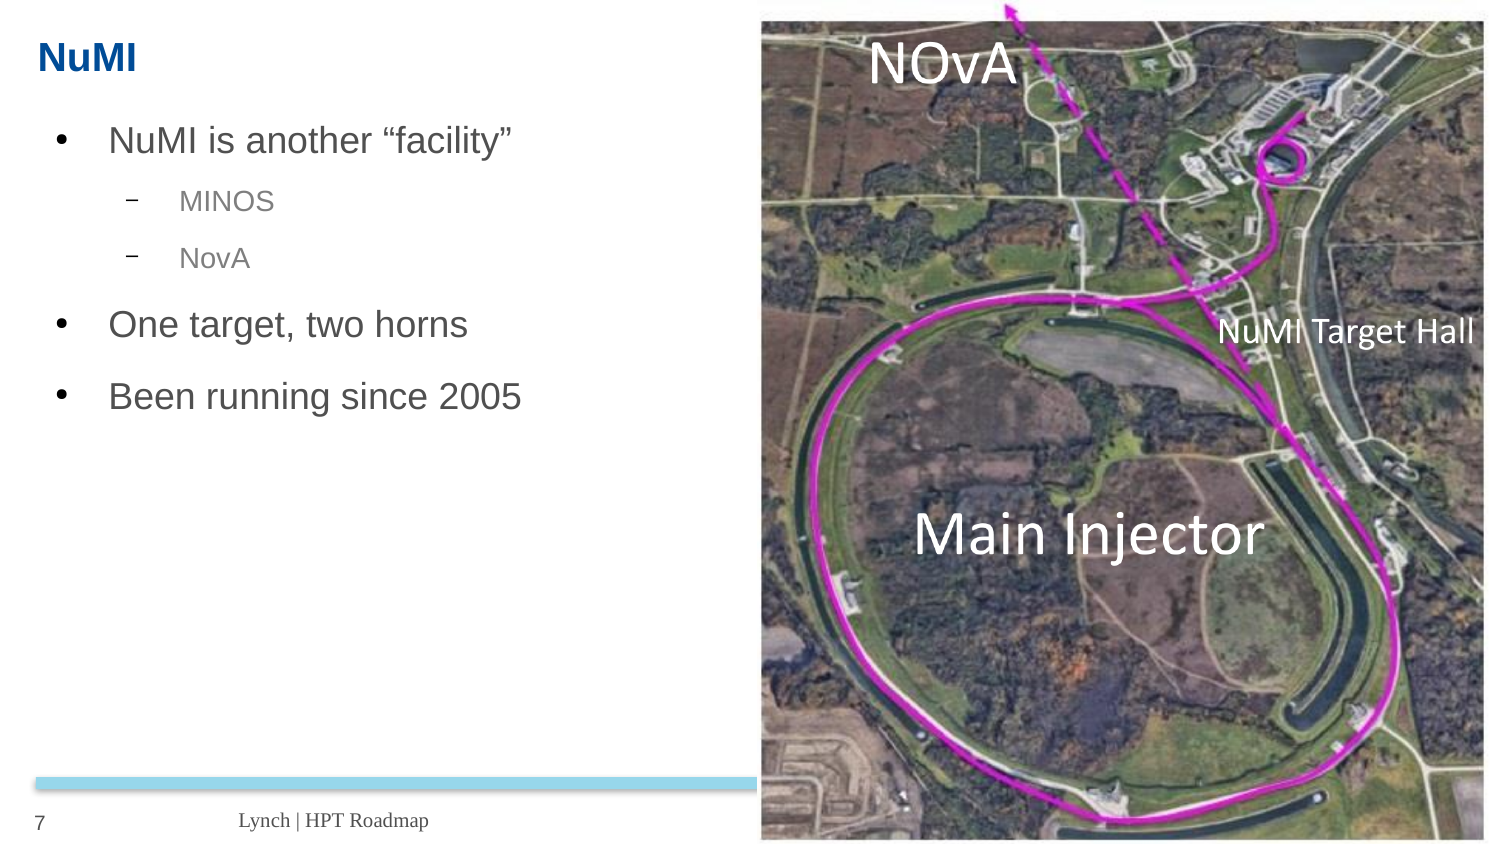

# NuMI
NuMI is another “facility”
MINOS
NovA
One target, two horns
Been running since 2005
Lynch | HPT Roadmap